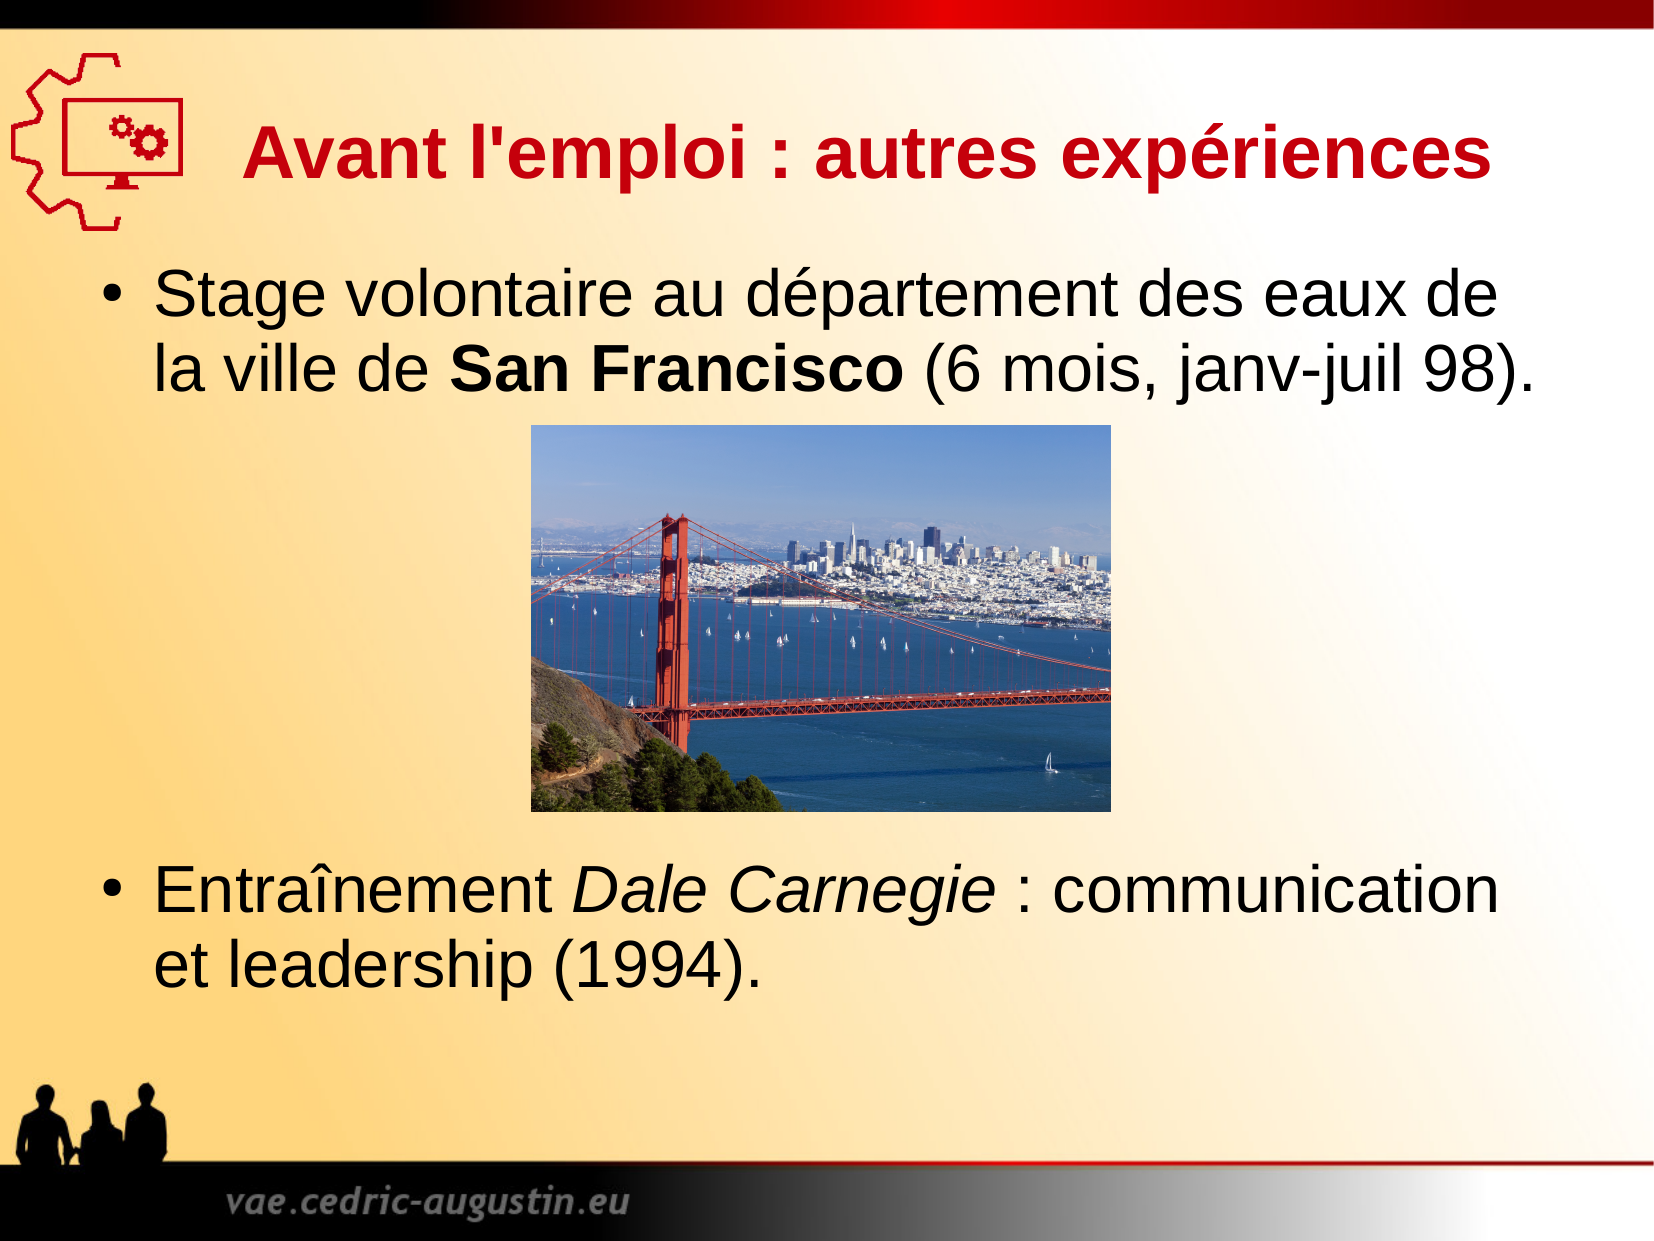

# Avant l'emploi : autres expériences
Stage volontaire au département des eaux de la ville de San Francisco (6 mois, janv-juil 98).
Entraînement Dale Carnegie : communication et leadership (1994).